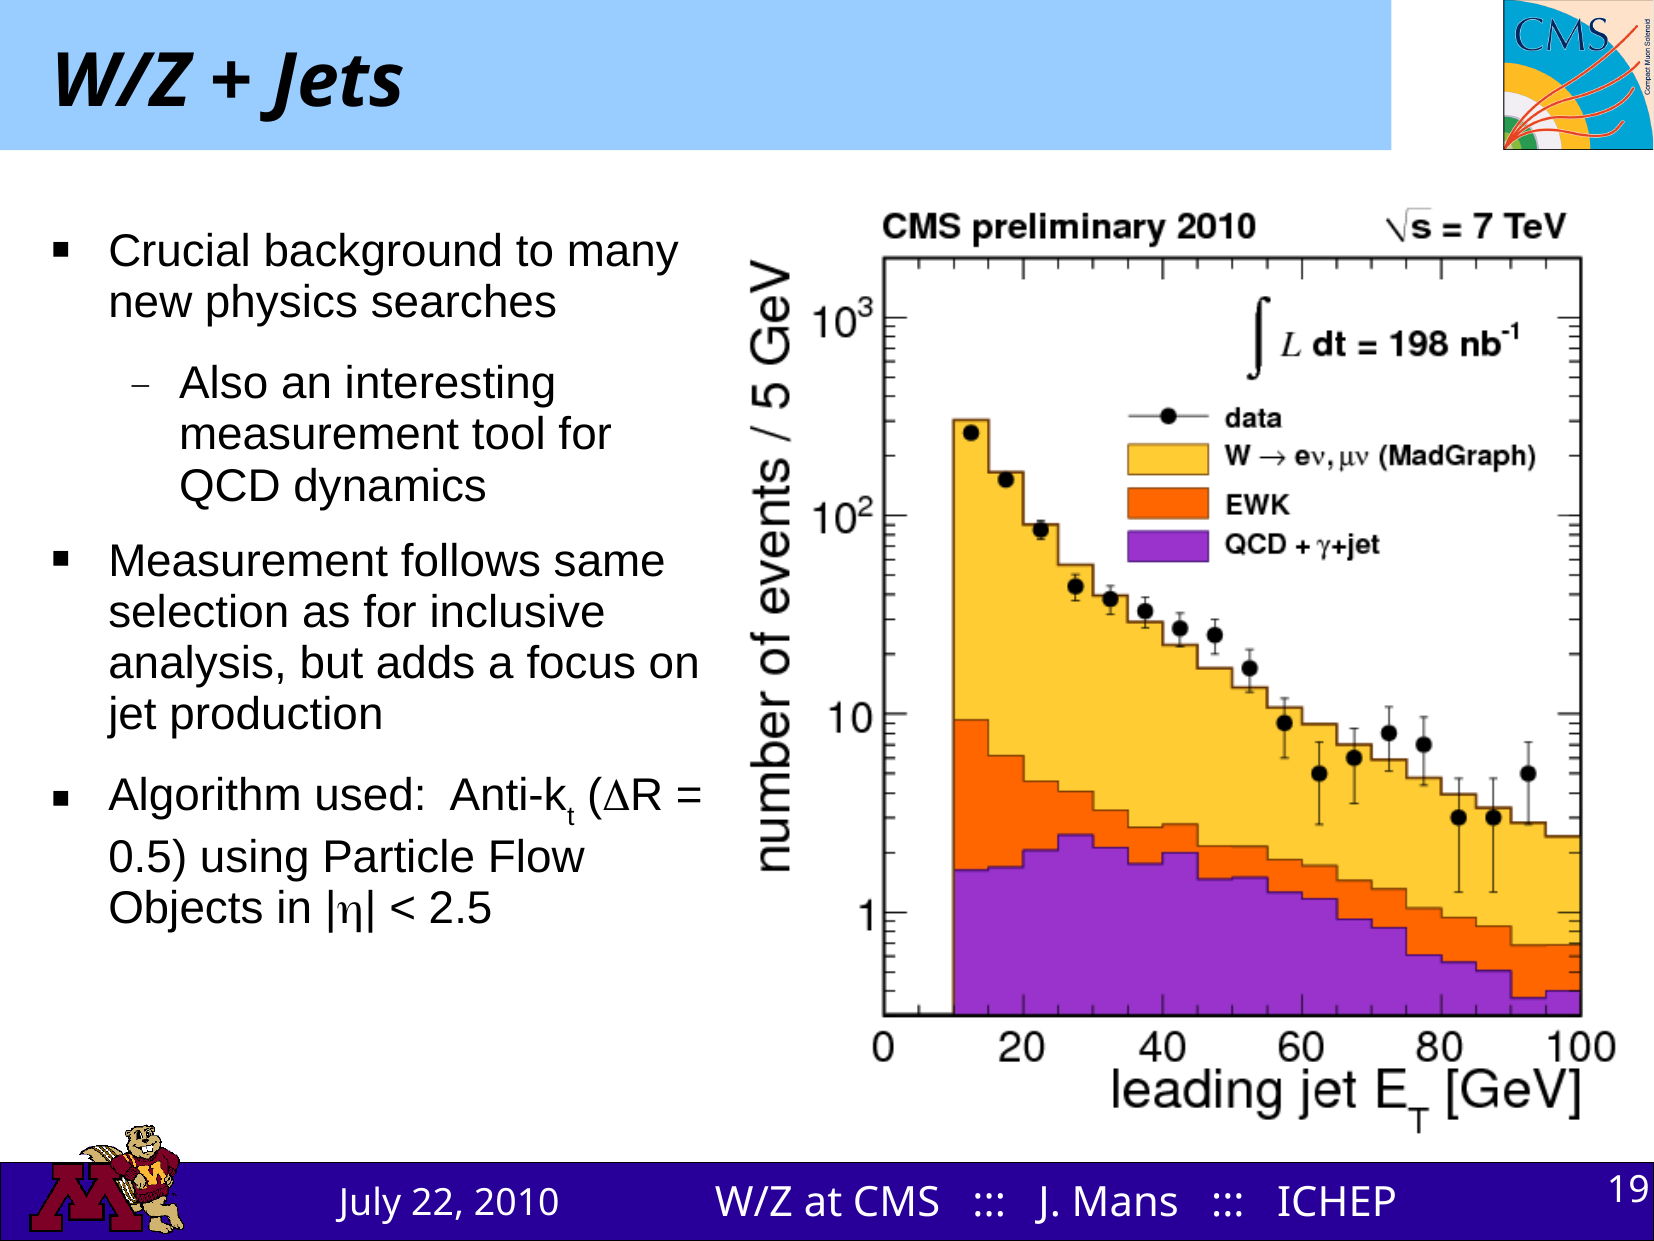

# W/Z + Jets
Crucial background to many new physics searches
Also an interesting measurement tool for QCD dynamics
Measurement follows same selection as for inclusive analysis, but adds a focus on jet production
Algorithm used: Anti-kt (DR = 0.5) using Particle Flow Objects in |h| < 2.5
19
W/Z at CMS ::: J. Mans ::: ICHEP
July 22, 2010